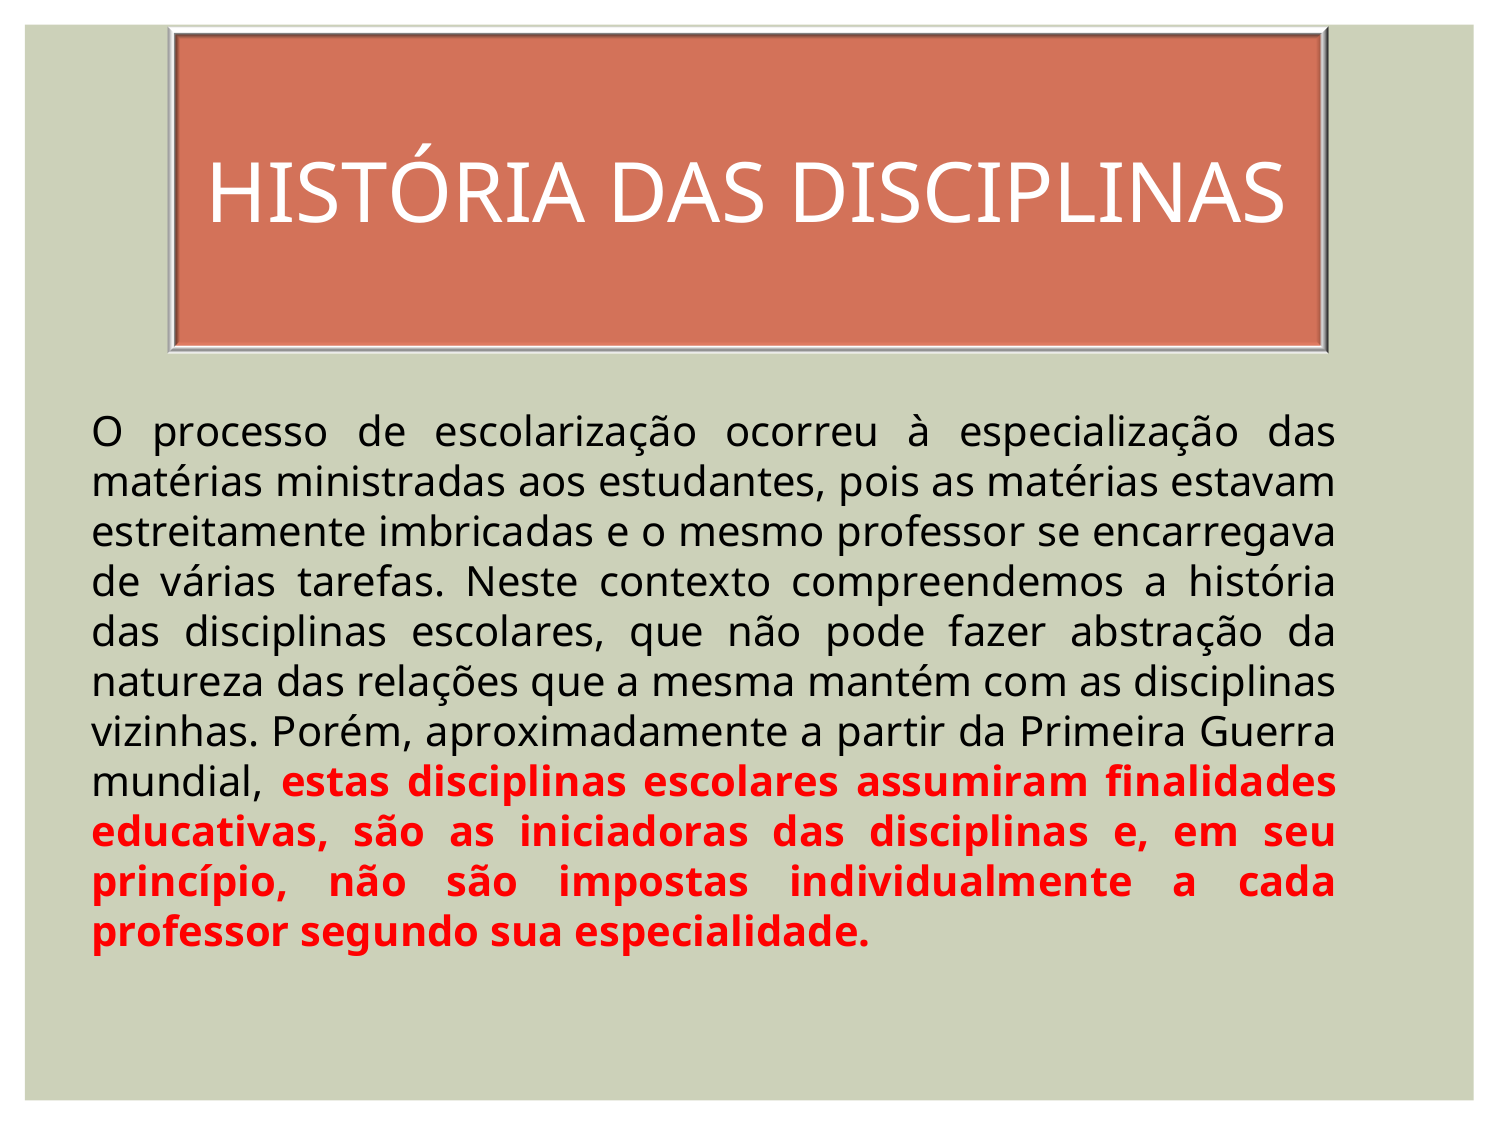

HISTÓRIA DAS DISCIPLINAS
O processo de escolarização ocorreu à especialização das matérias ministradas aos estudantes, pois as matérias estavam estreitamente imbricadas e o mesmo professor se encarregava de várias tarefas. Neste contexto compreendemos a história das disciplinas escolares, que não pode fazer abstração da natureza das relações que a mesma mantém com as disciplinas vizinhas. Porém, aproximadamente a partir da Primeira Guerra mundial, estas disciplinas escolares assumiram finalidades educativas, são as iniciadoras das disciplinas e, em seu princípio, não são impostas individualmente a cada professor segundo sua especialidade.